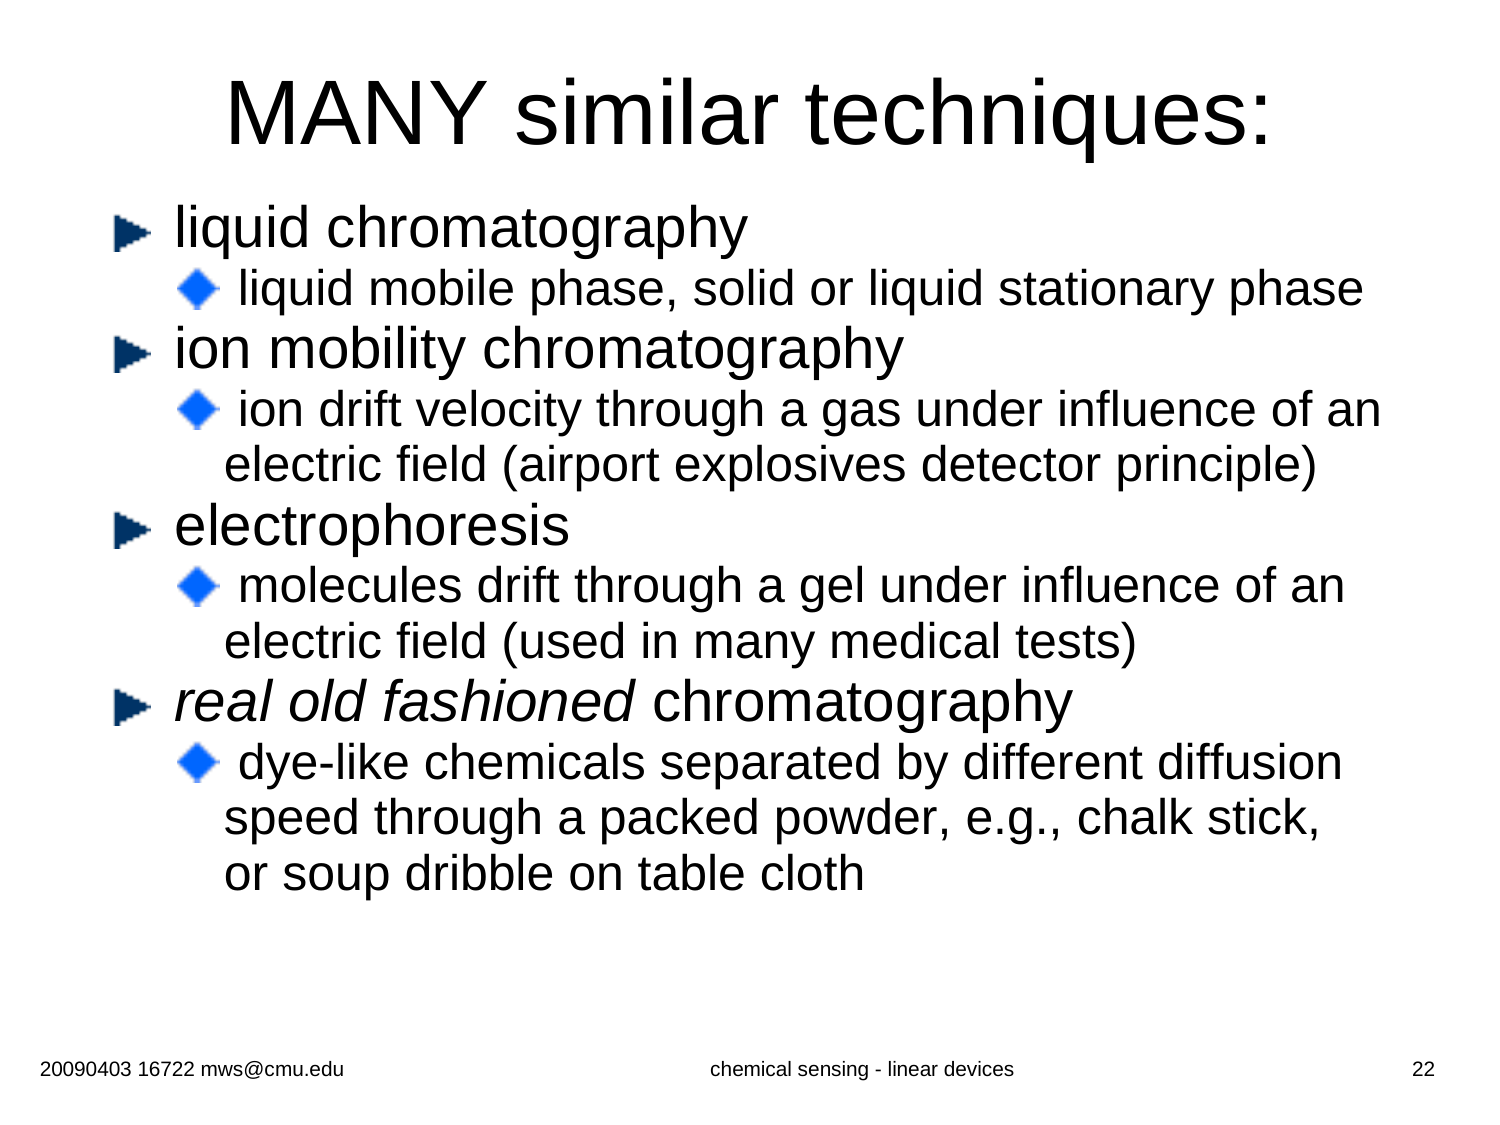

# MANY similar techniques:
 liquid chromatography
 liquid mobile phase, solid or liquid stationary phase
 ion mobility chromatography
 ion drift velocity through a gas under influence of an electric field (airport explosives detector principle)
 electrophoresis
 molecules drift through a gel under influence of an electric field (used in many medical tests)
 real old fashioned chromatography
 dye-like chemicals separated by different diffusion speed through a packed powder, e.g., chalk stick,
or soup dribble on table cloth
20090403 16722 mws@cmu.edu
chemical sensing - linear devices
22